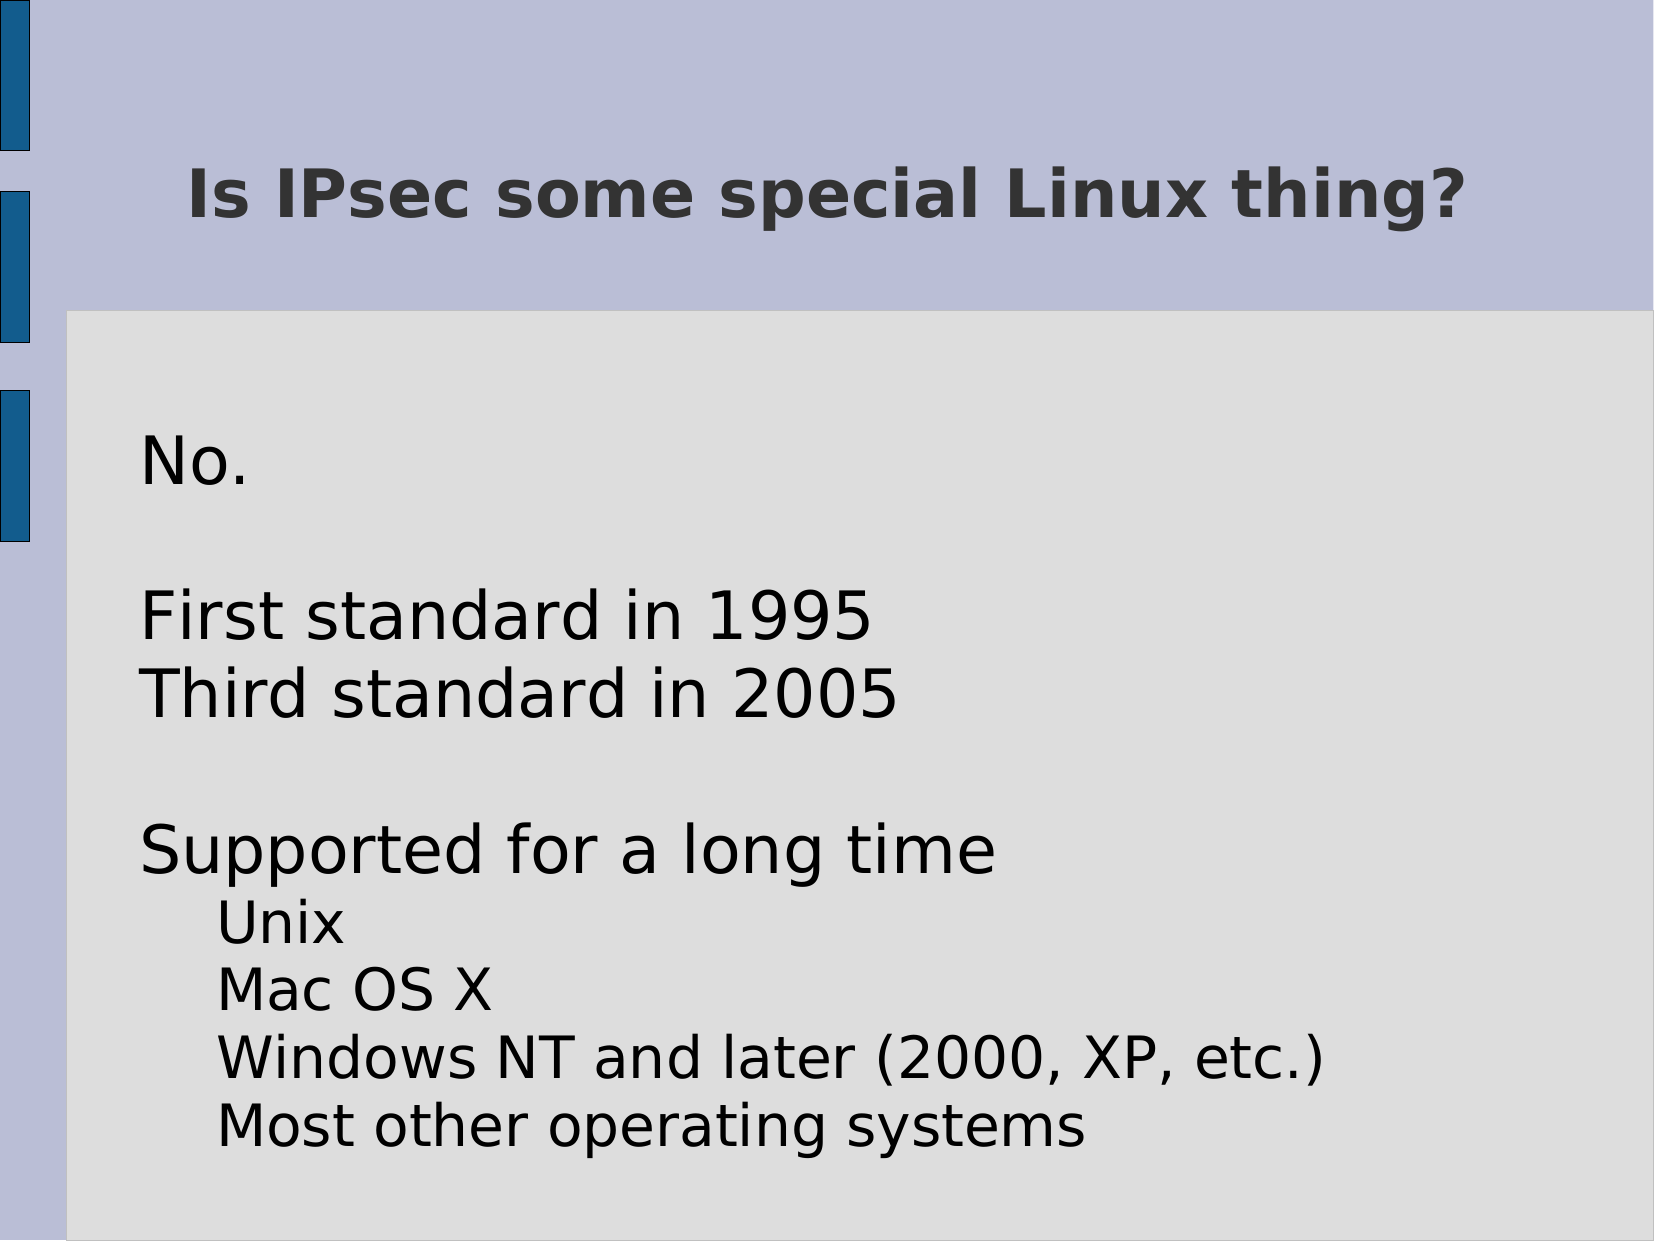

# Is IPsec some special Linux thing?
No.
First standard in 1995
Third standard in 2005
Supported for a long time
Unix
Mac OS X
Windows NT and later (2000, XP, etc.)
Most other operating systems